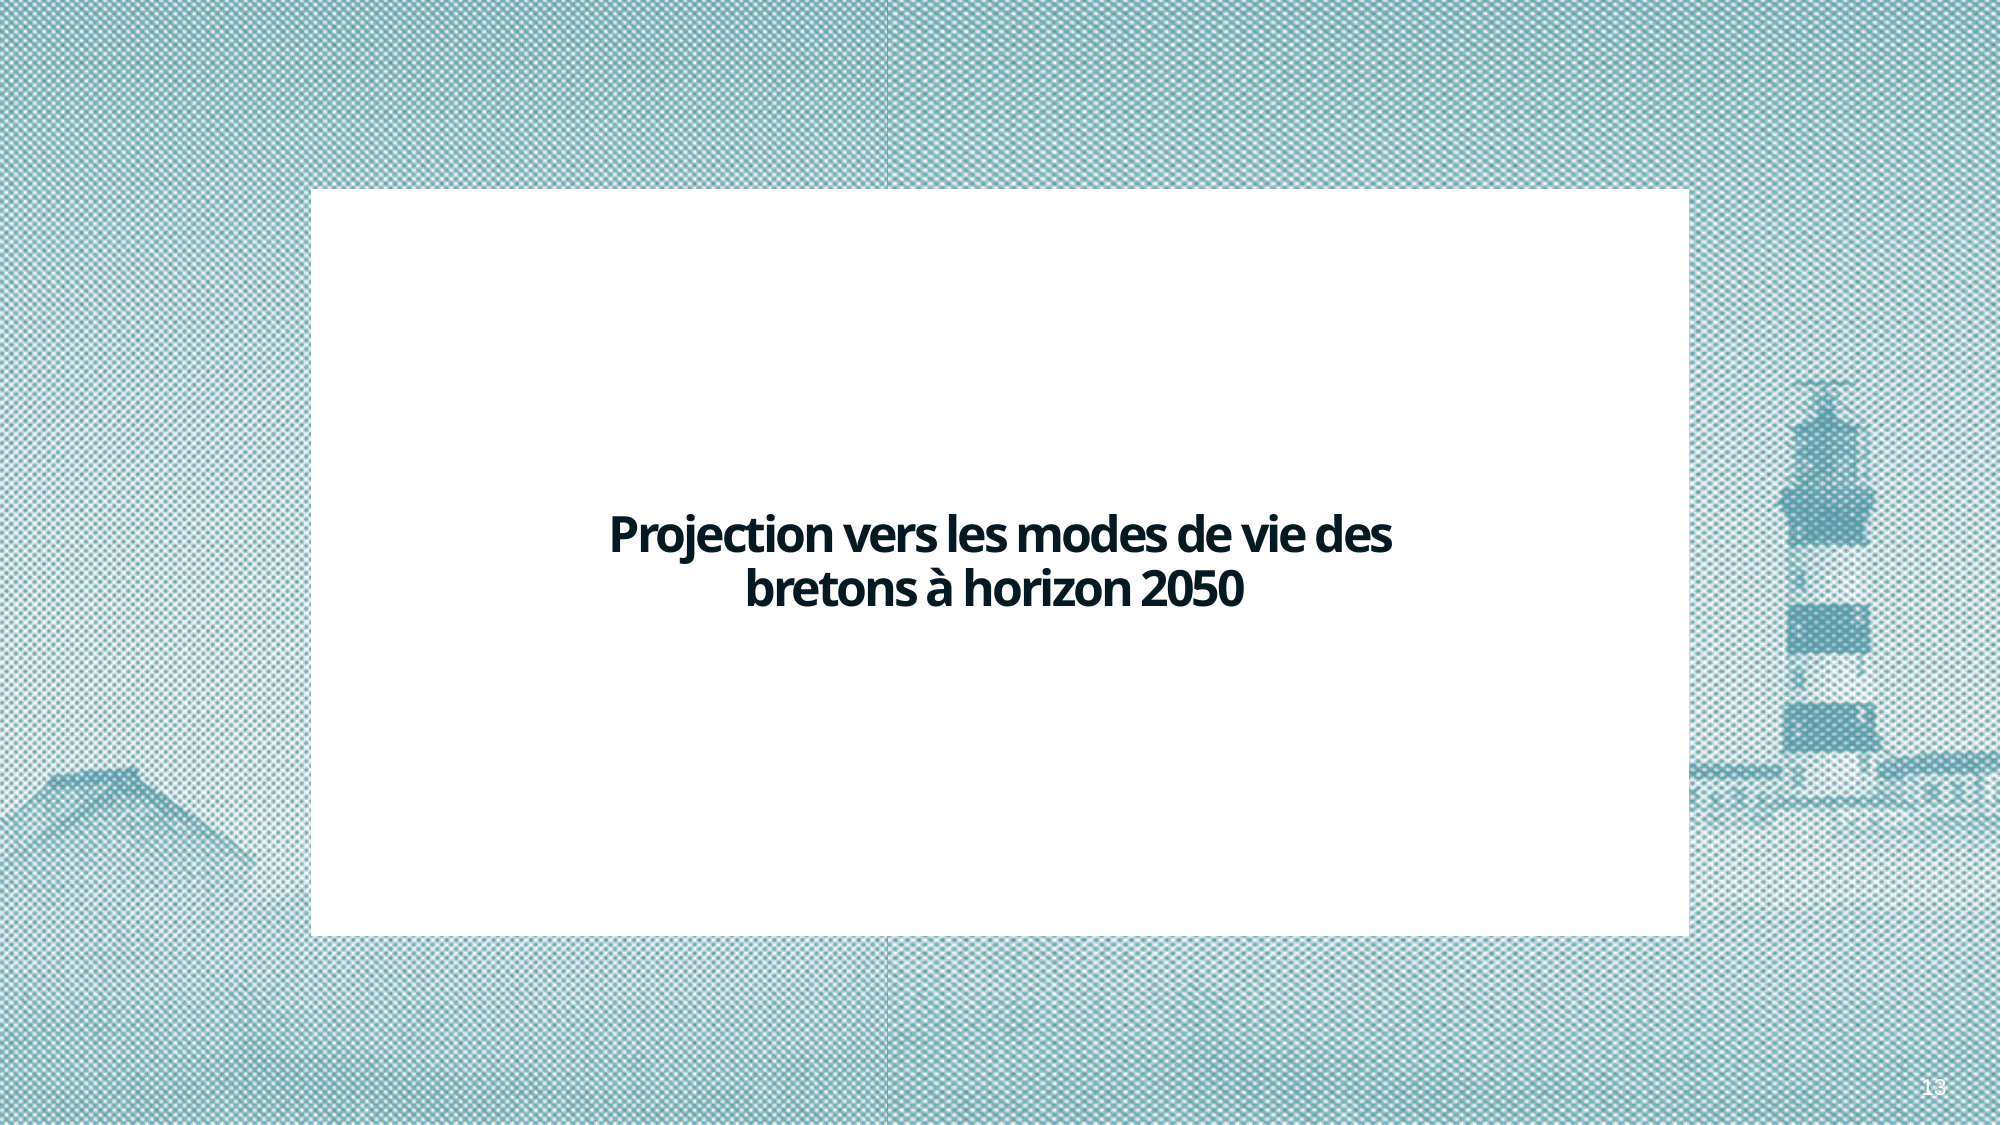

Projection vers les modes de vie des bretons à horizon 2050